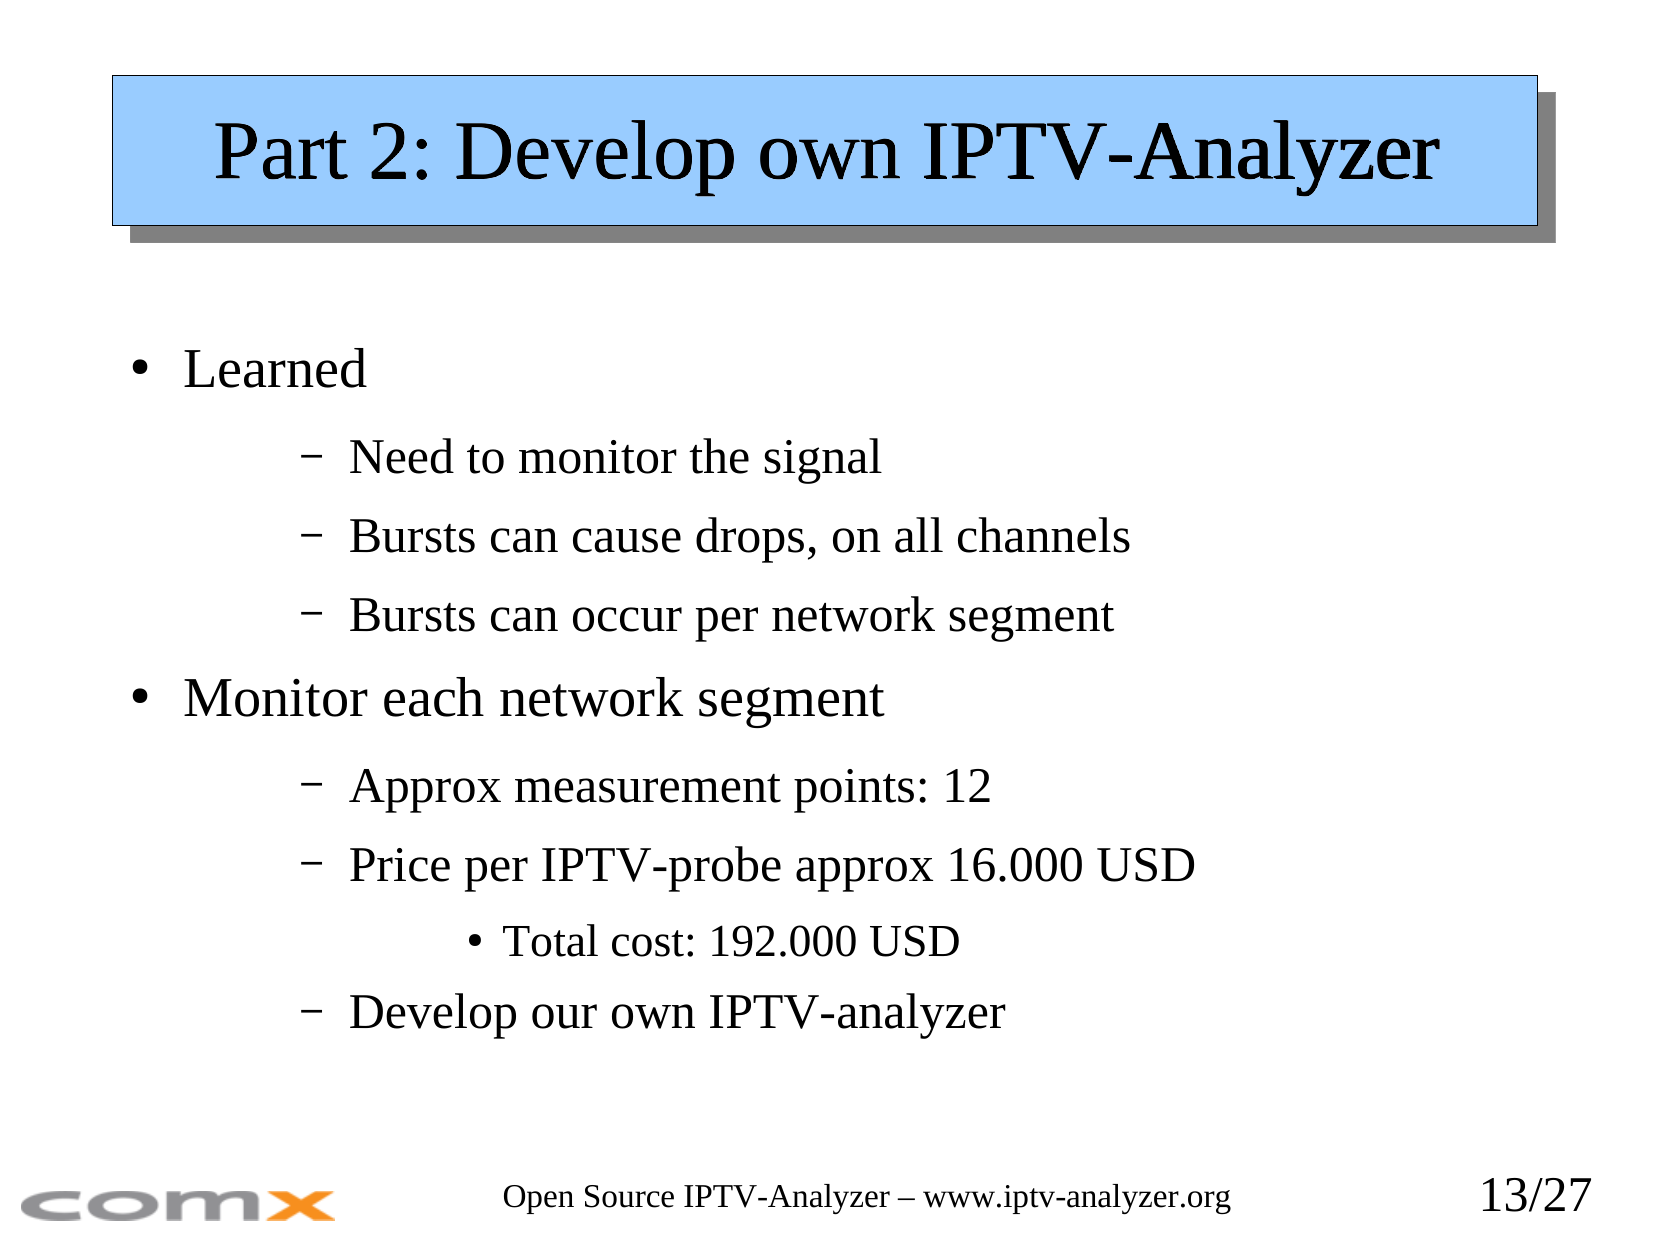

# Part 2: Develop own IPTV-Analyzer
Learned
Need to monitor the signal
Bursts can cause drops, on all channels
Bursts can occur per network segment
Monitor each network segment
Approx measurement points: 12
Price per IPTV-probe approx 16.000 USD
Total cost: 192.000 USD
Develop our own IPTV-analyzer